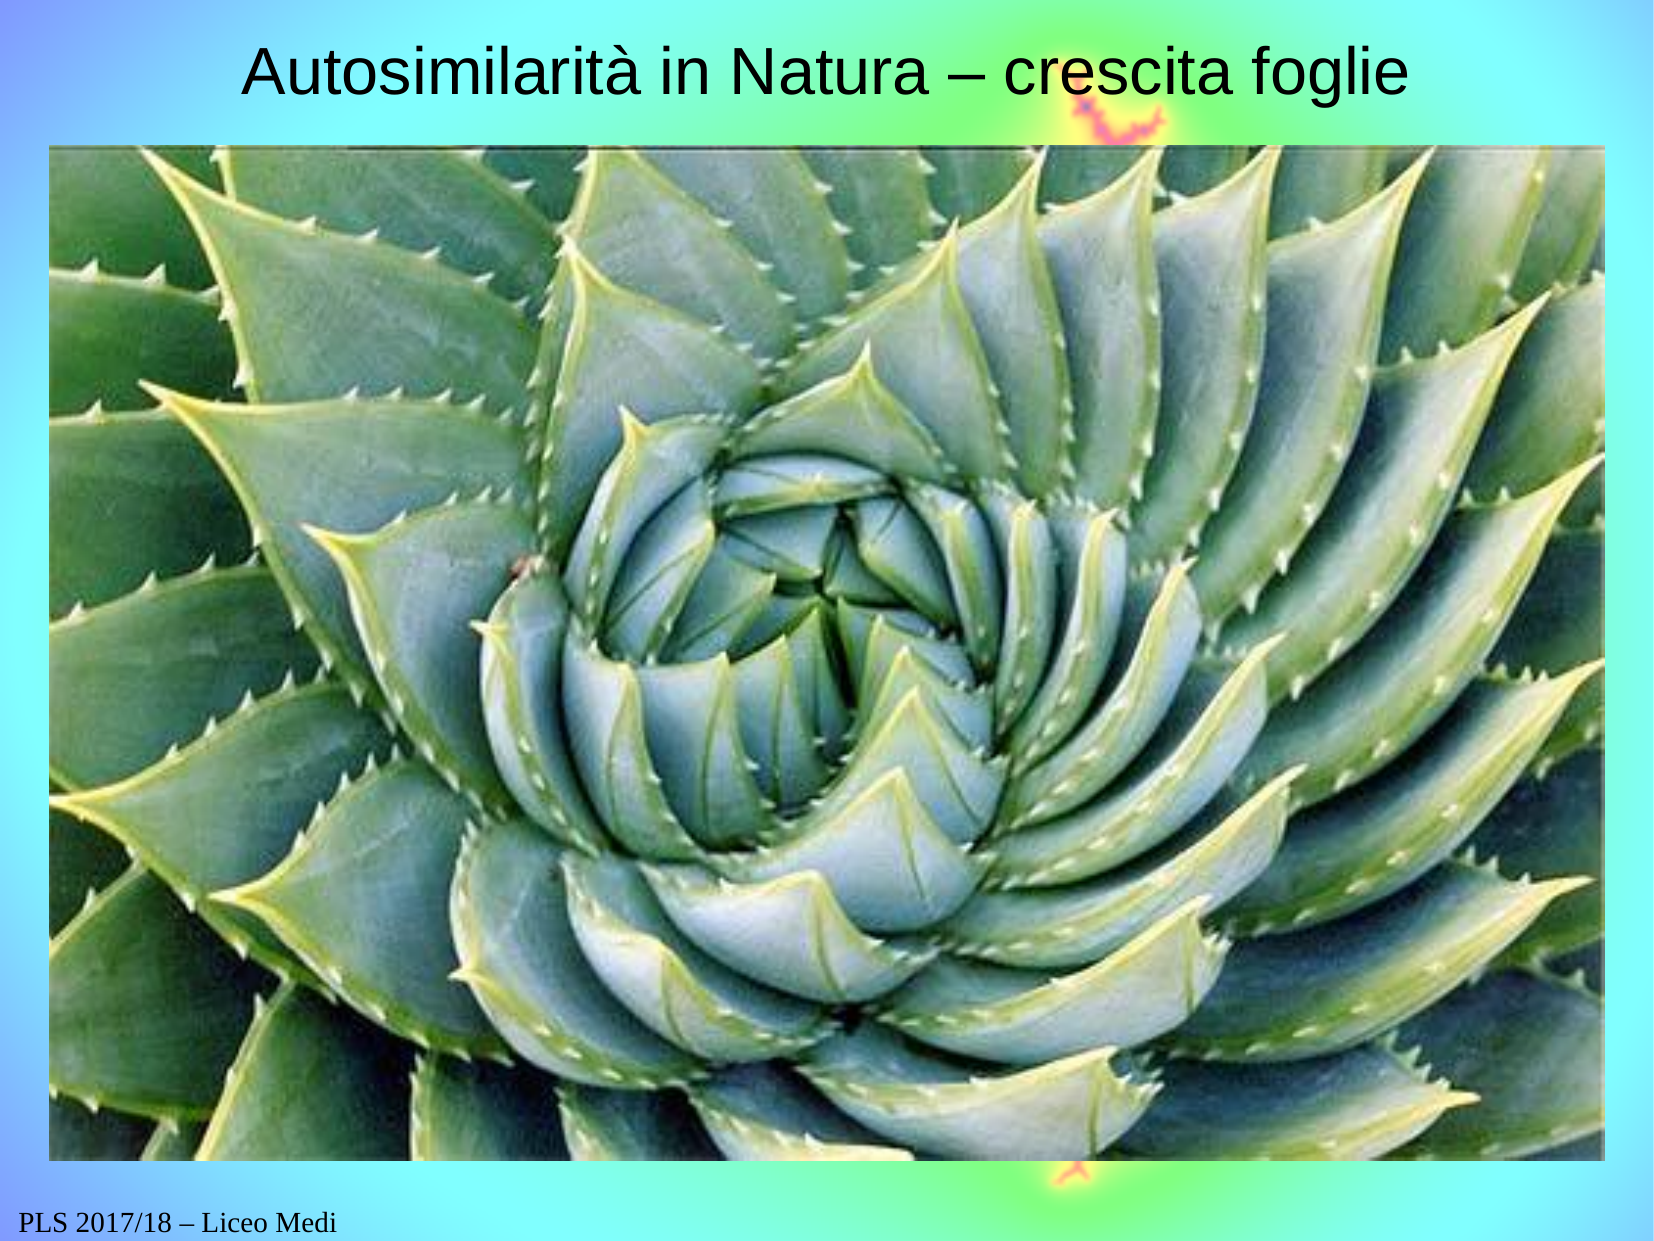

# Autosimilarità in Natura – crescita foglie